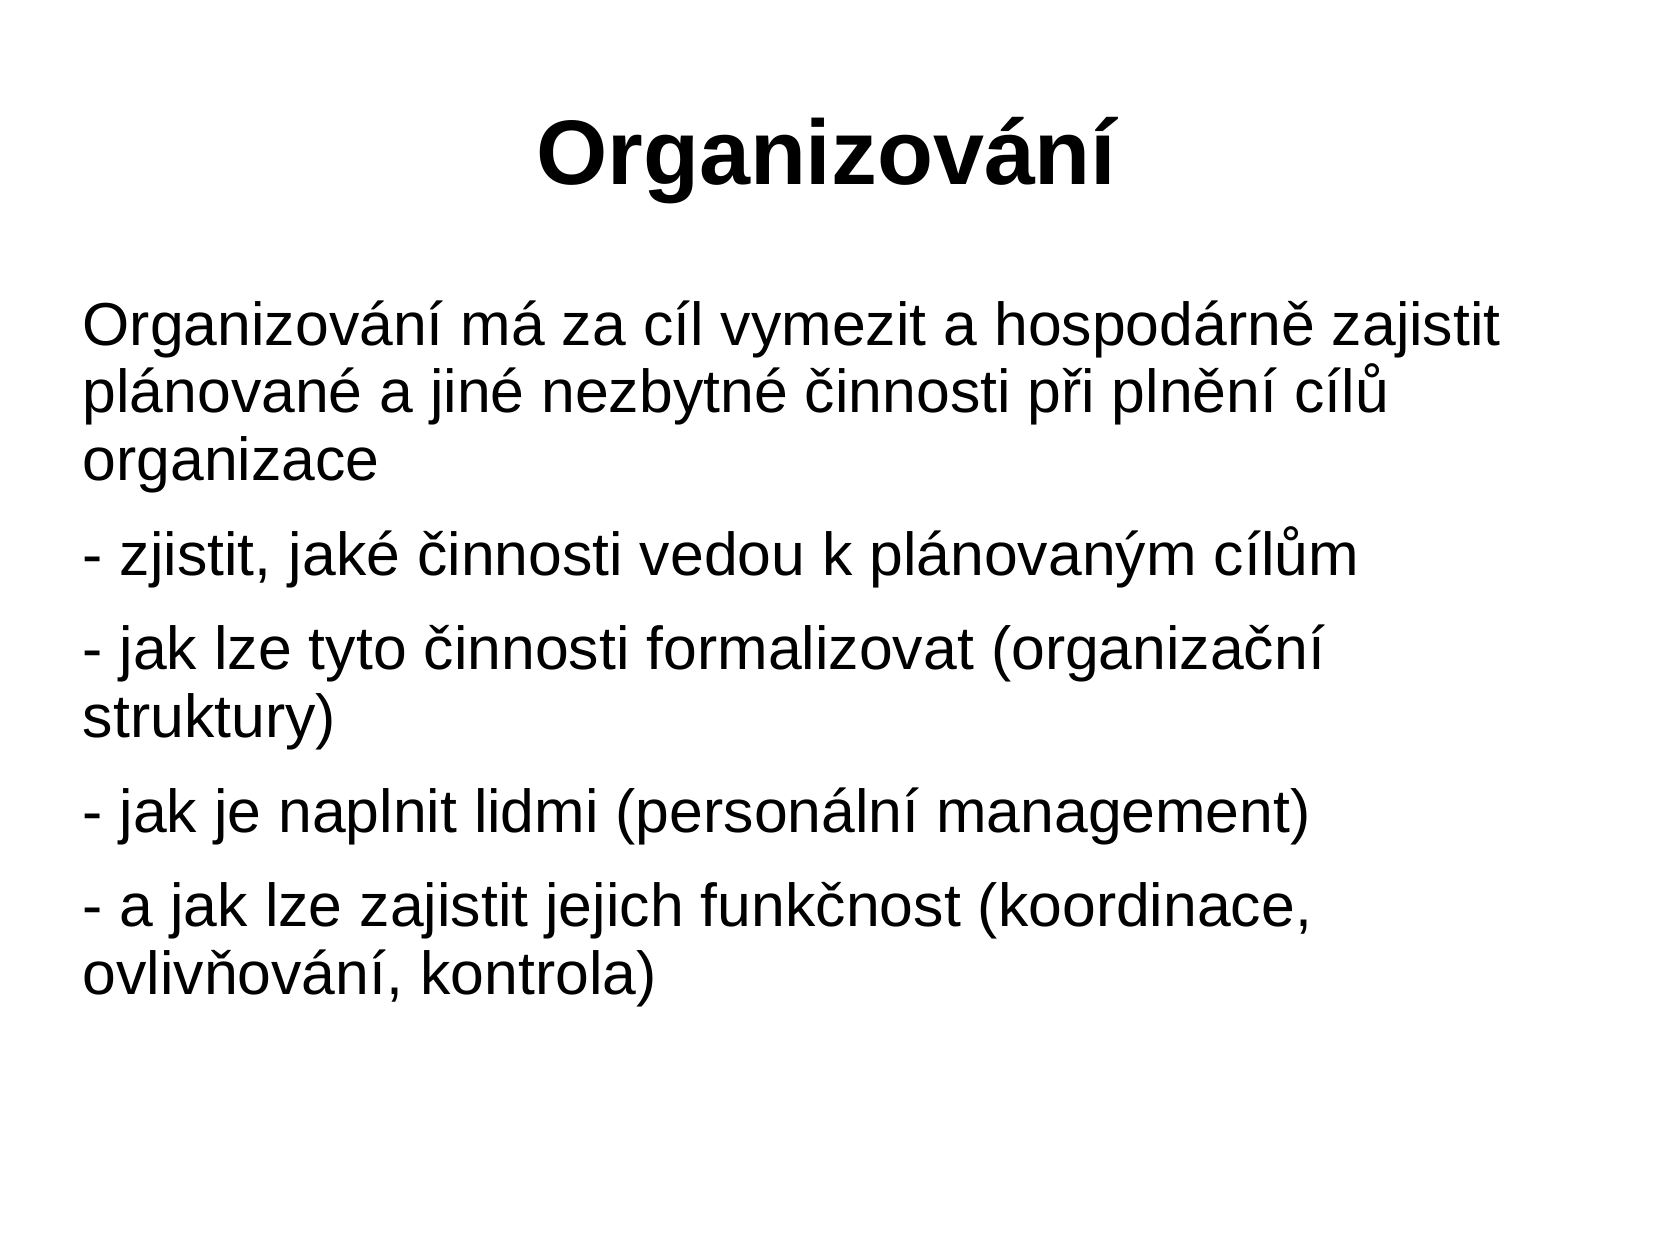

# Organizování
Organizování má za cíl vymezit a hospodárně zajistit plánované a jiné nezbytné činnosti při plnění cílů organizace
- zjistit, jaké činnosti vedou k plánovaným cílům
- jak lze tyto činnosti formalizovat (organizační struktury)
- jak je naplnit lidmi (personální management)
- a jak lze zajistit jejich funkčnost (koordinace, ovlivňování, kontrola)